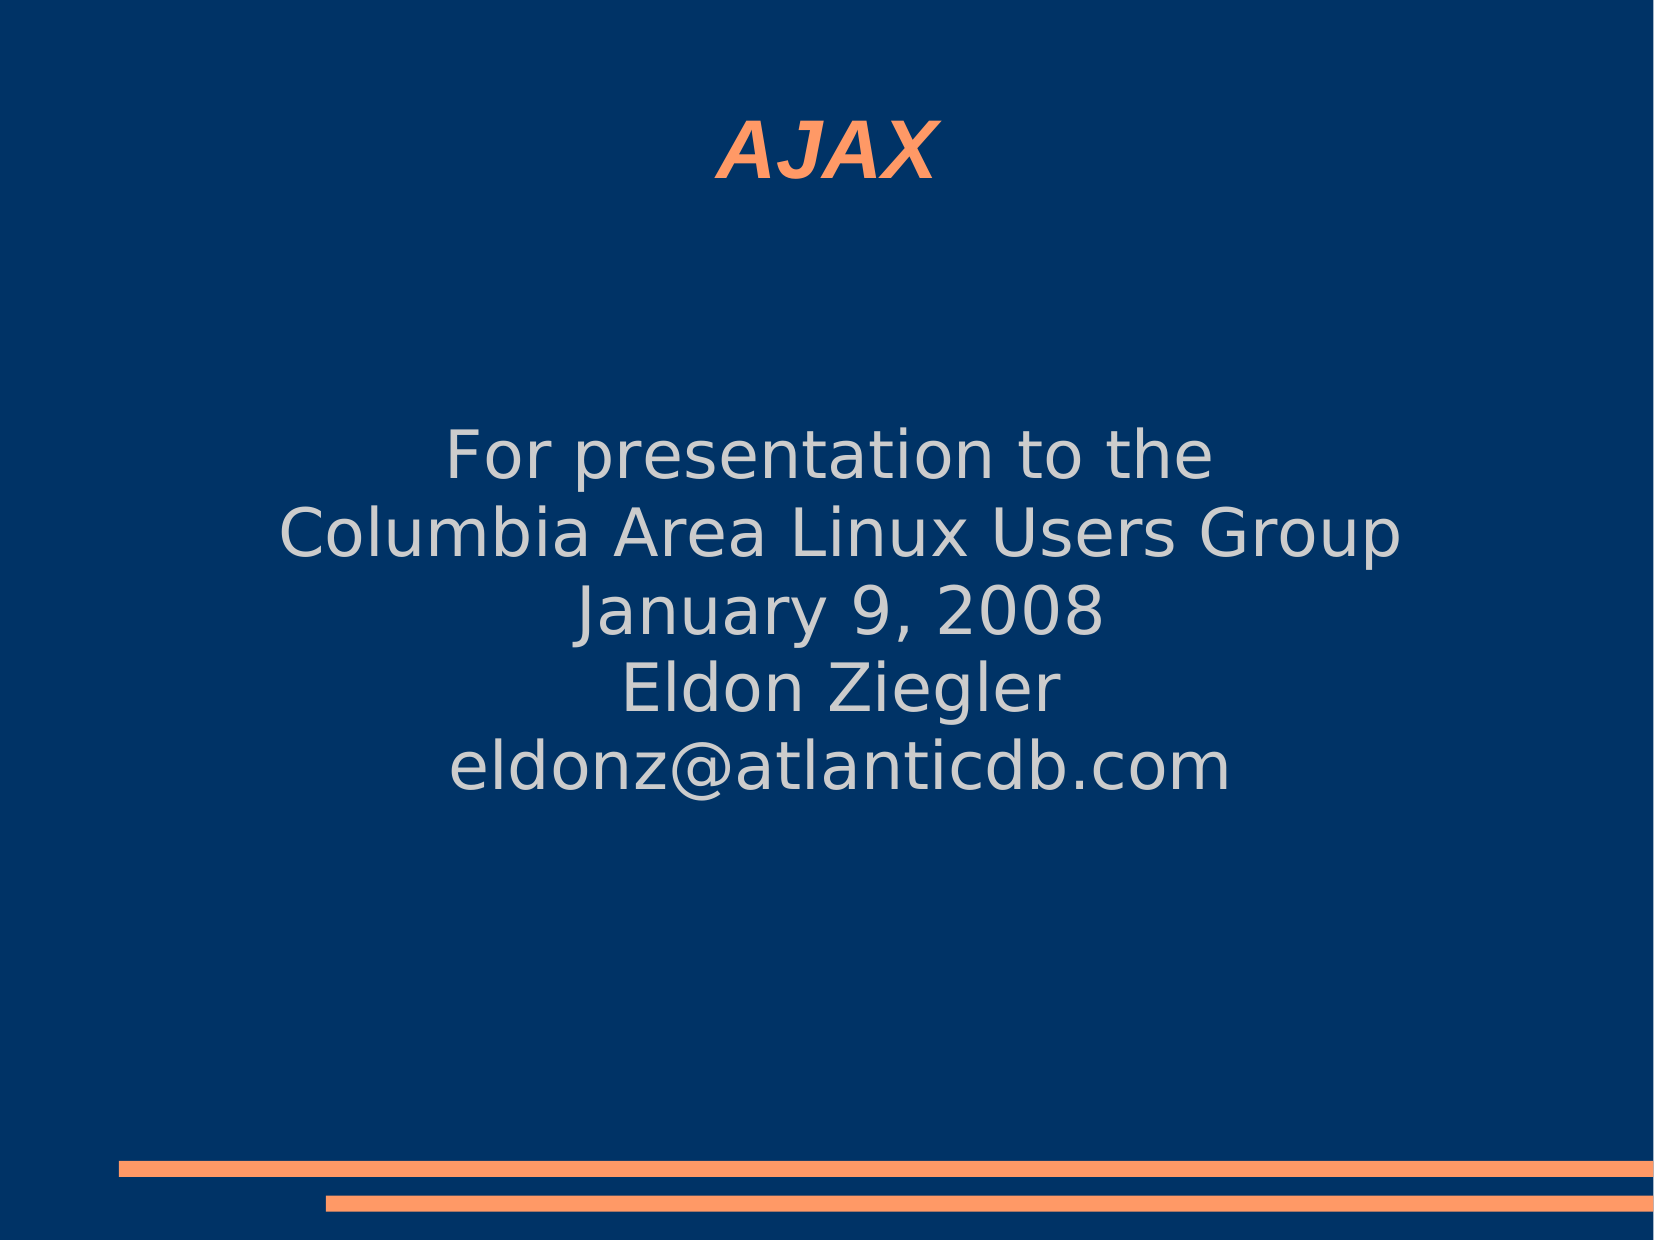

# AJAX
For presentation to the
Columbia Area Linux Users Group
January 9, 2008
Eldon Ziegler
eldonz@atlanticdb.com